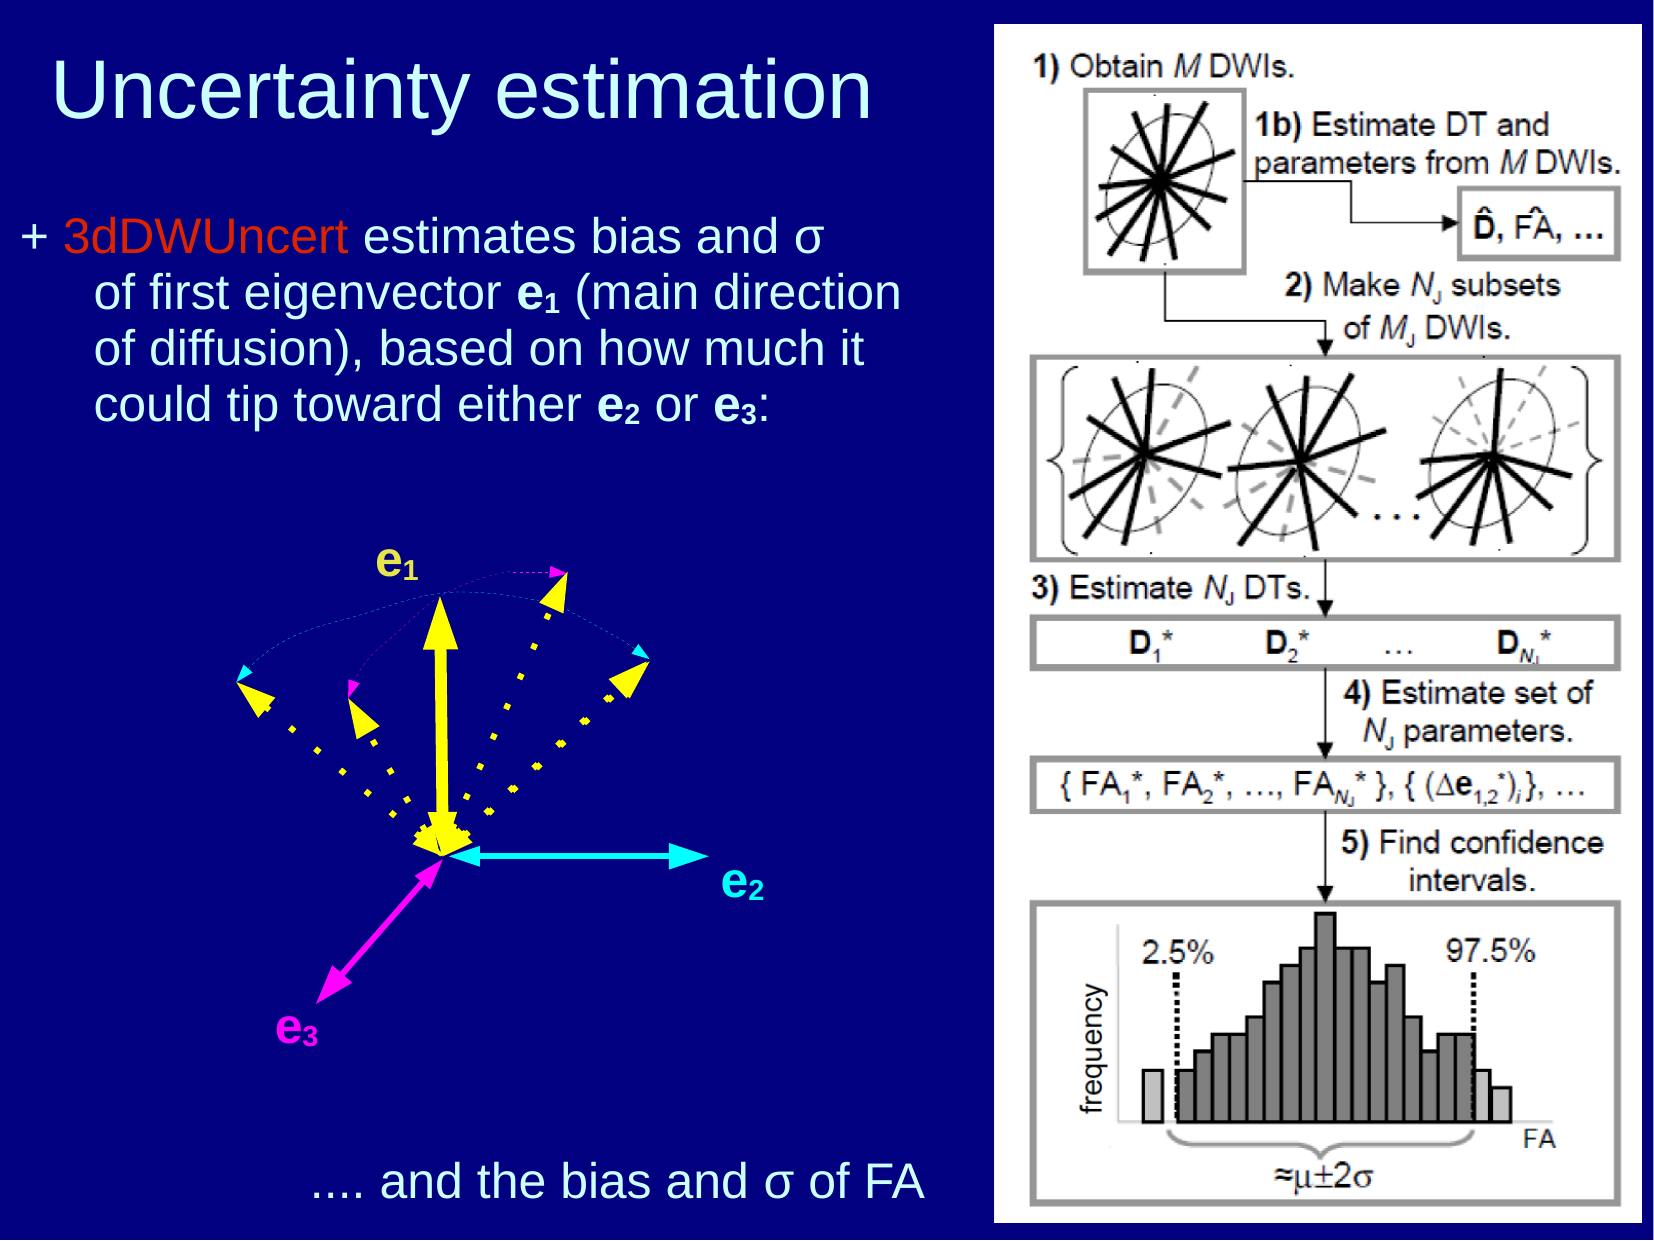

# Uncertainty estimation
+ 3dDWUncert estimates bias and σ
	of first eigenvector e1 (main direction
	of diffusion), based on how much it
	could tip toward either e2 or e3:
e1
e2
e3
.... and the bias and σ of FA